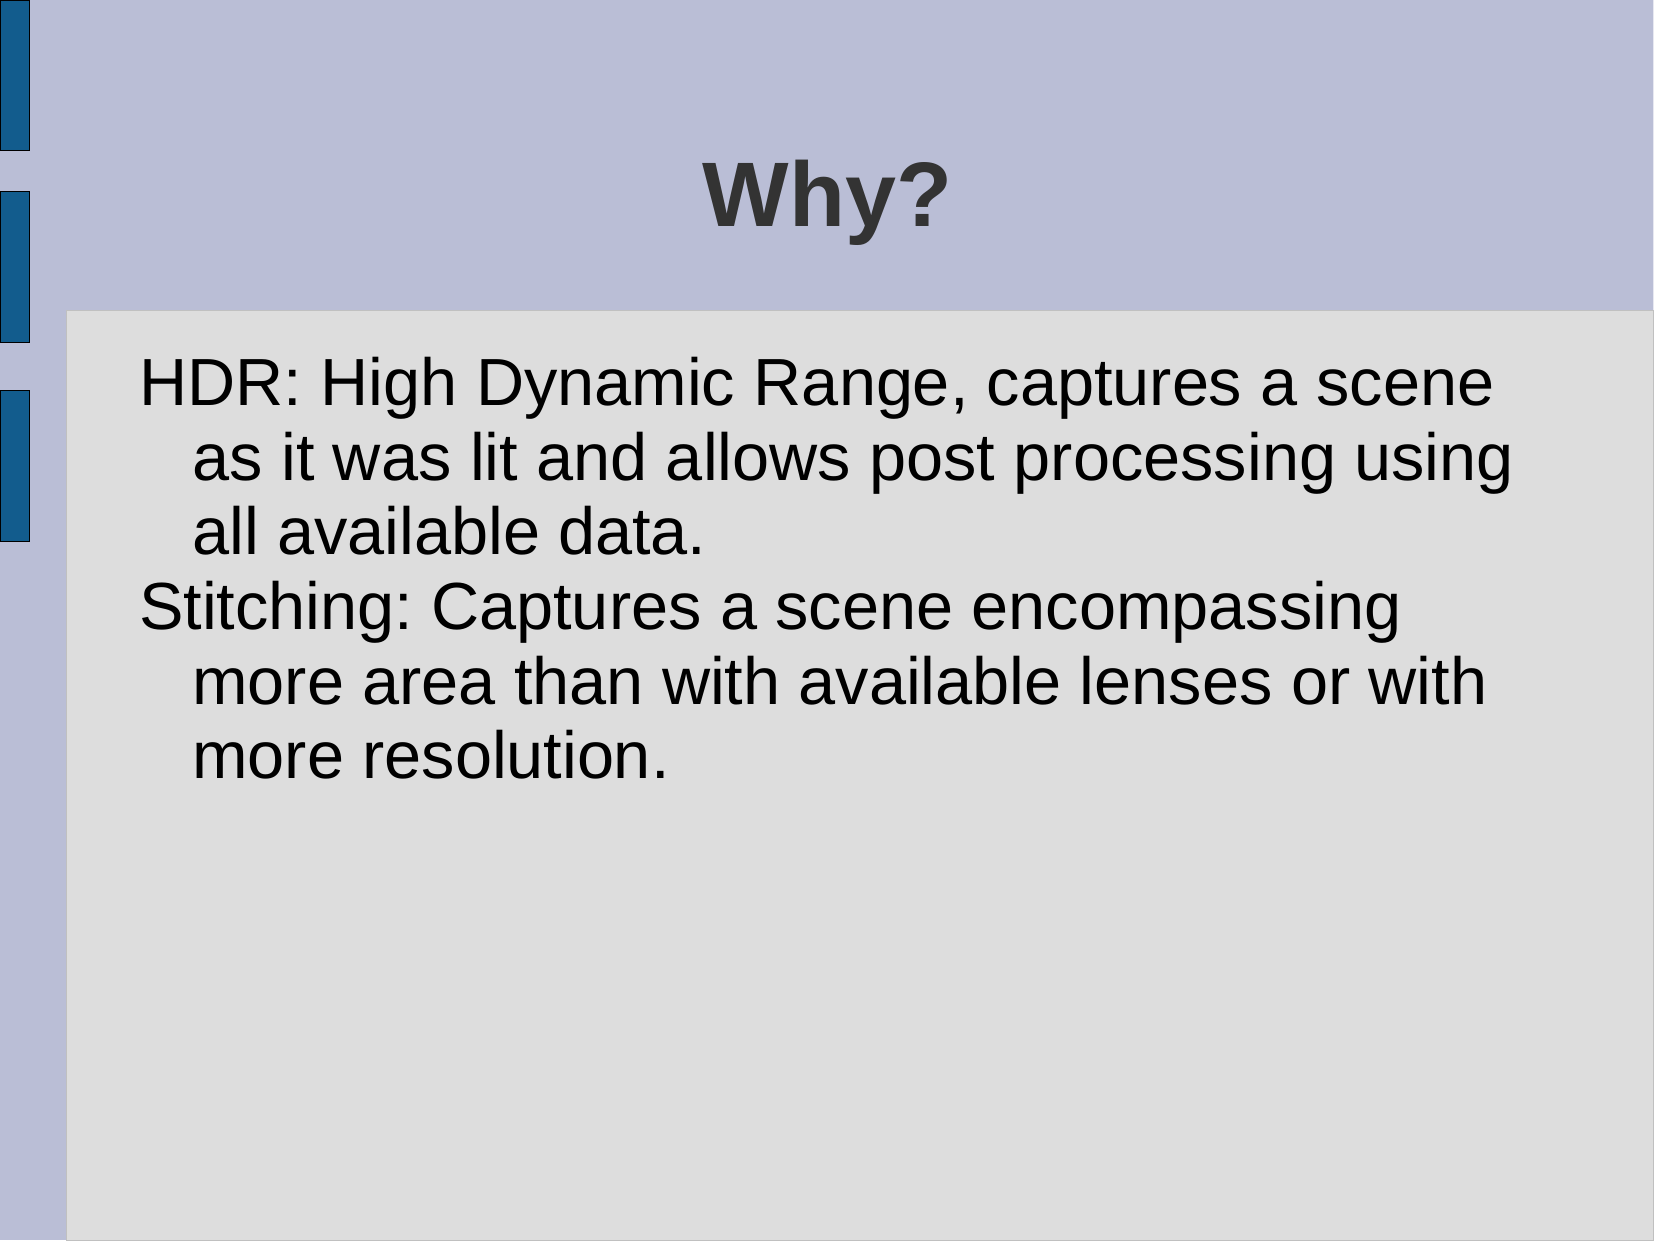

# Why?
HDR: High Dynamic Range, captures a scene as it was lit and allows post processing using all available data.
Stitching: Captures a scene encompassing more area than with available lenses or with more resolution.